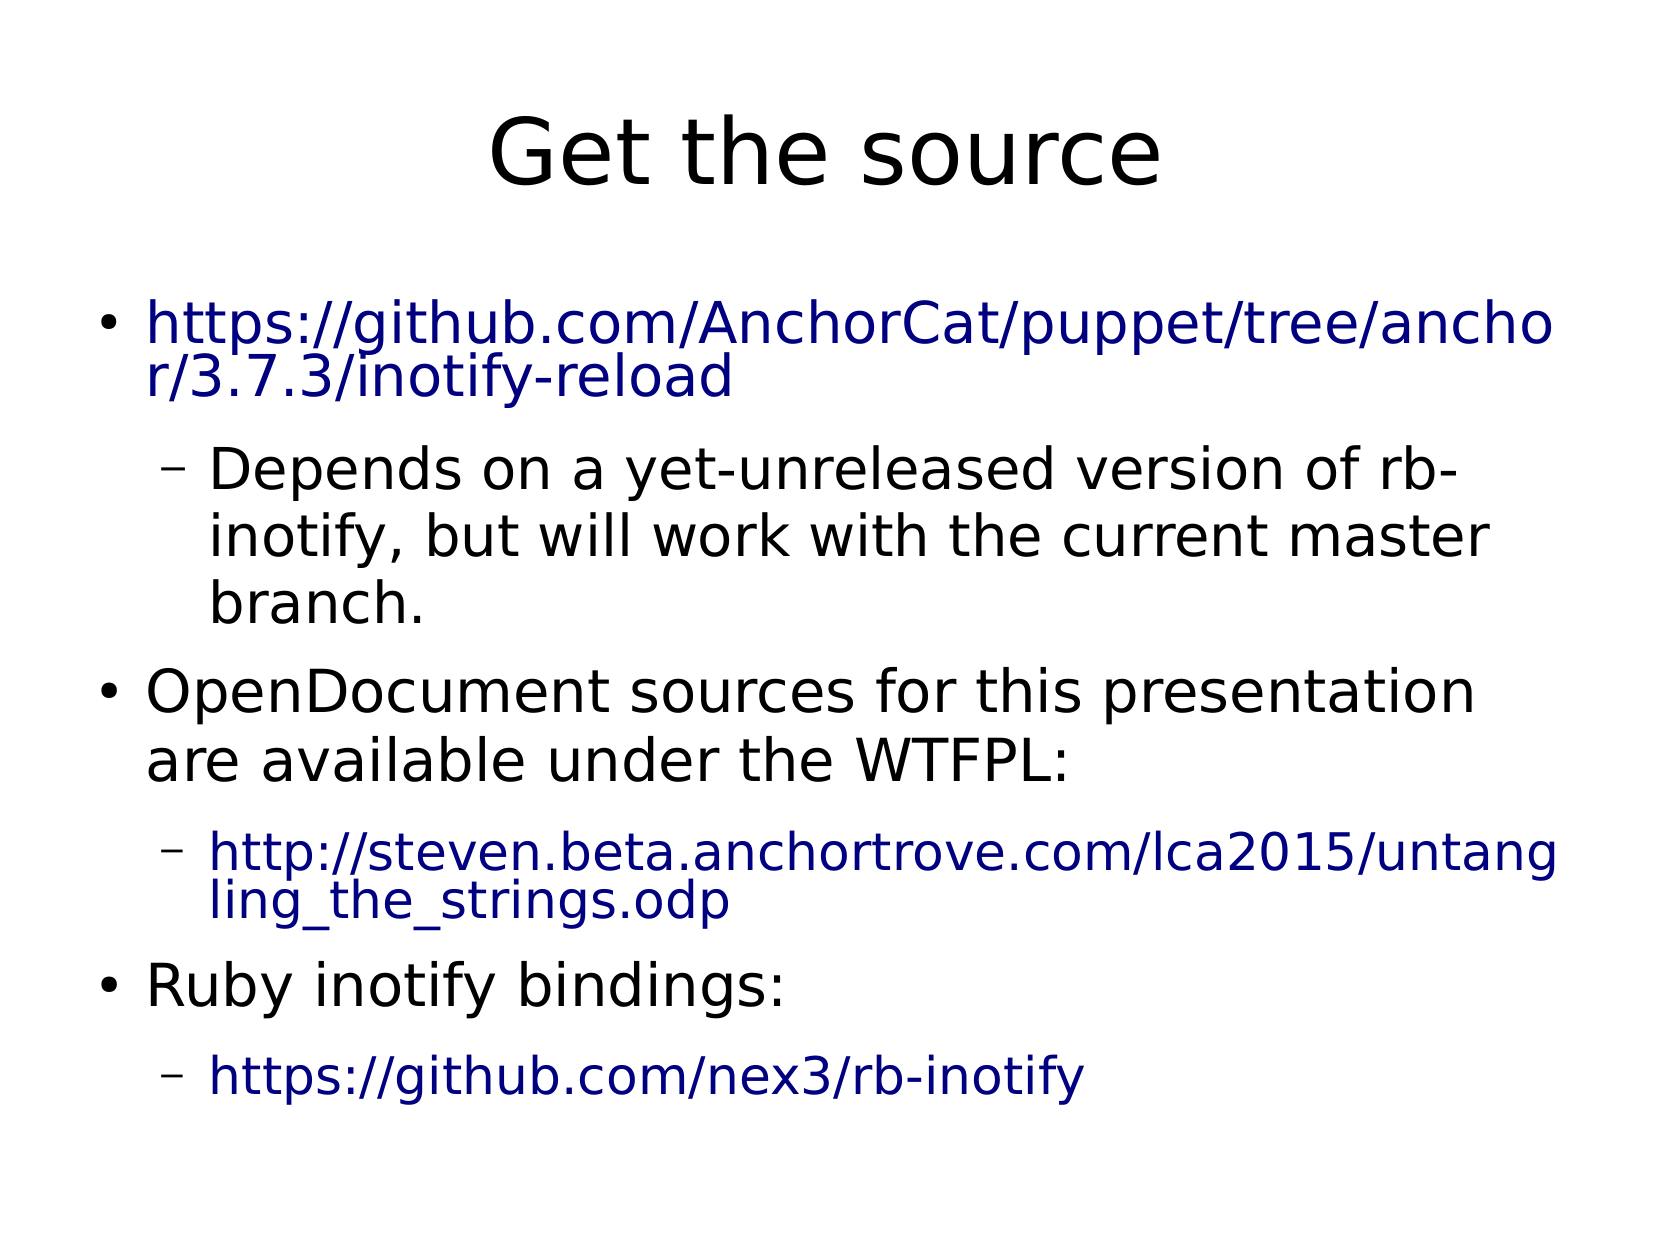

# Get the source
https://github.com/AnchorCat/puppet/tree/anchor/3.7.3/inotify-reload
Depends on a yet-unreleased version of rb-inotify, but will work with the current master branch.
OpenDocument sources for this presentation are available under the WTFPL:
http://steven.beta.anchortrove.com/lca2015/untangling_the_strings.odp
Ruby inotify bindings:
https://github.com/nex3/rb-inotify